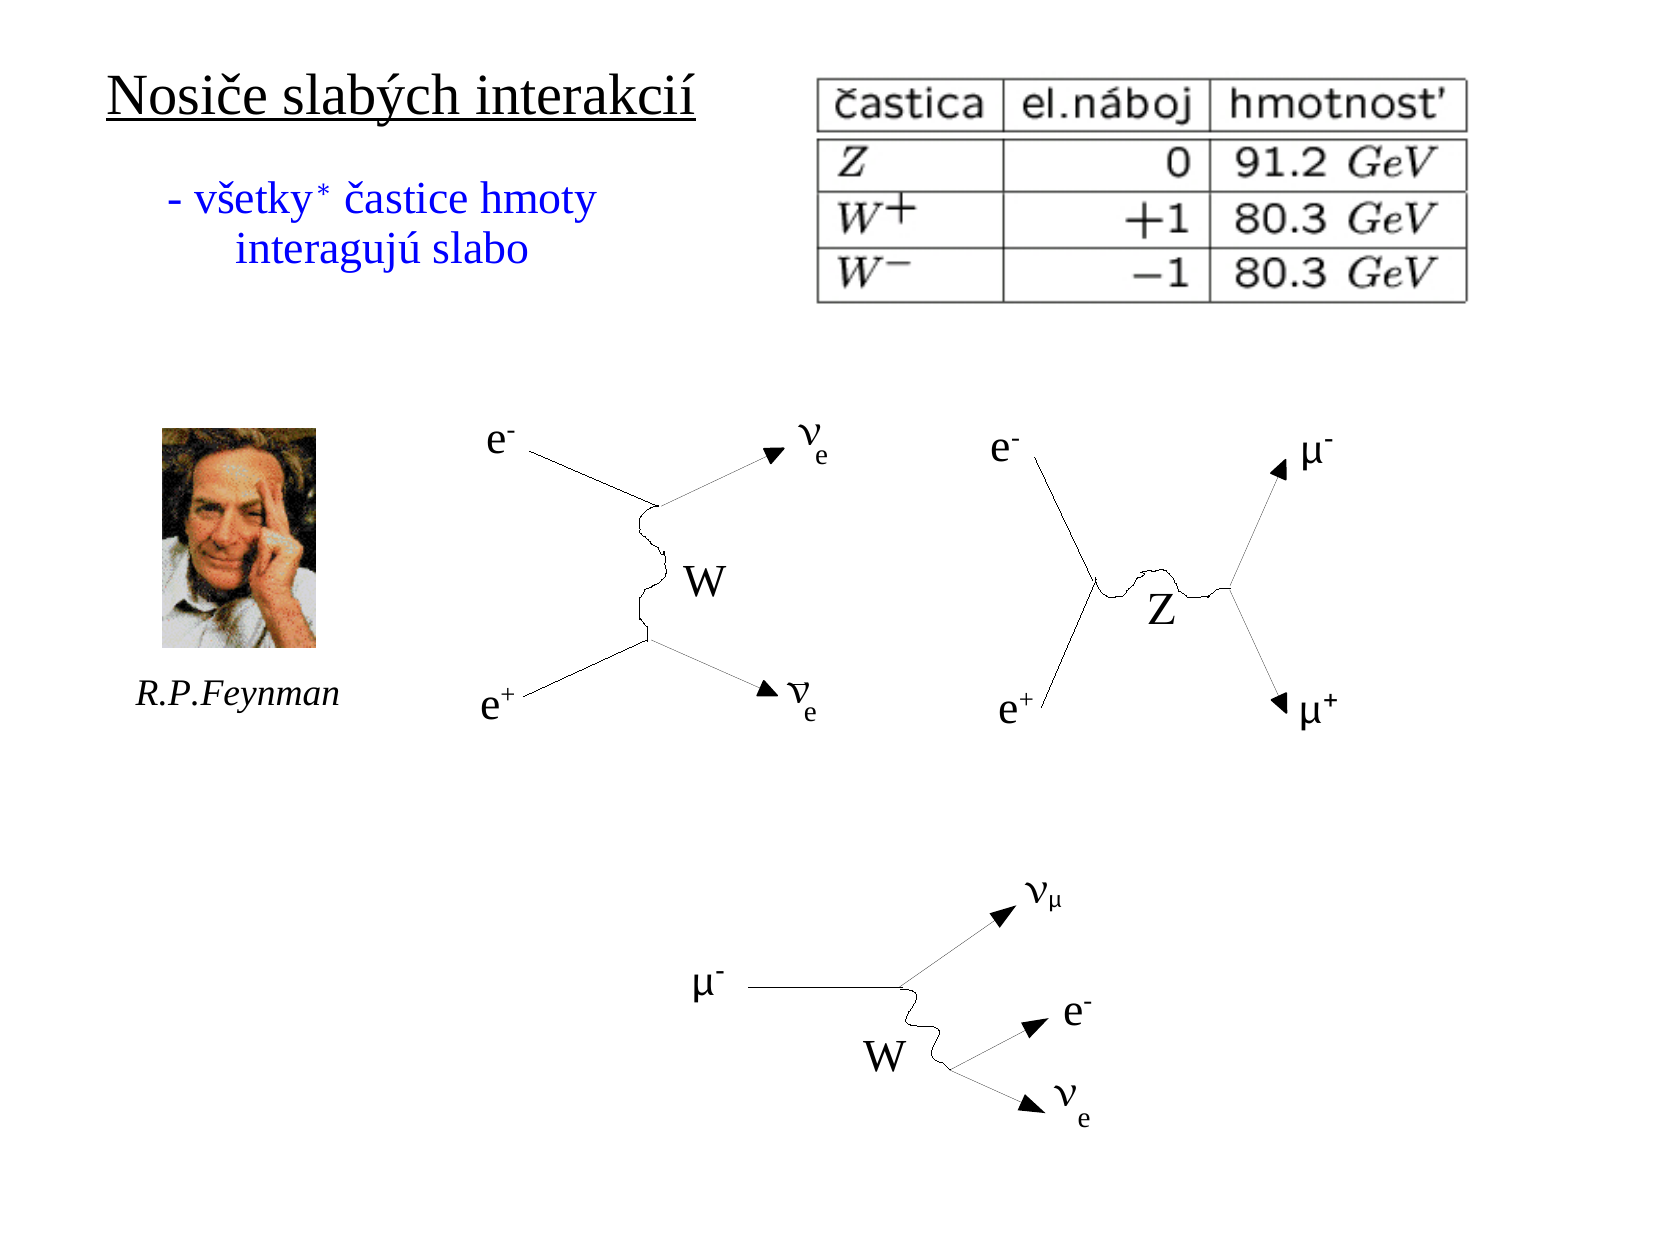

Nosiče slabých interakcií
- všetky∗ častice hmoty
interagujú slabo
e-

e
W

e
e+
e-
-
Z
e+
+
R.P.Feynman

-
e-
W

e